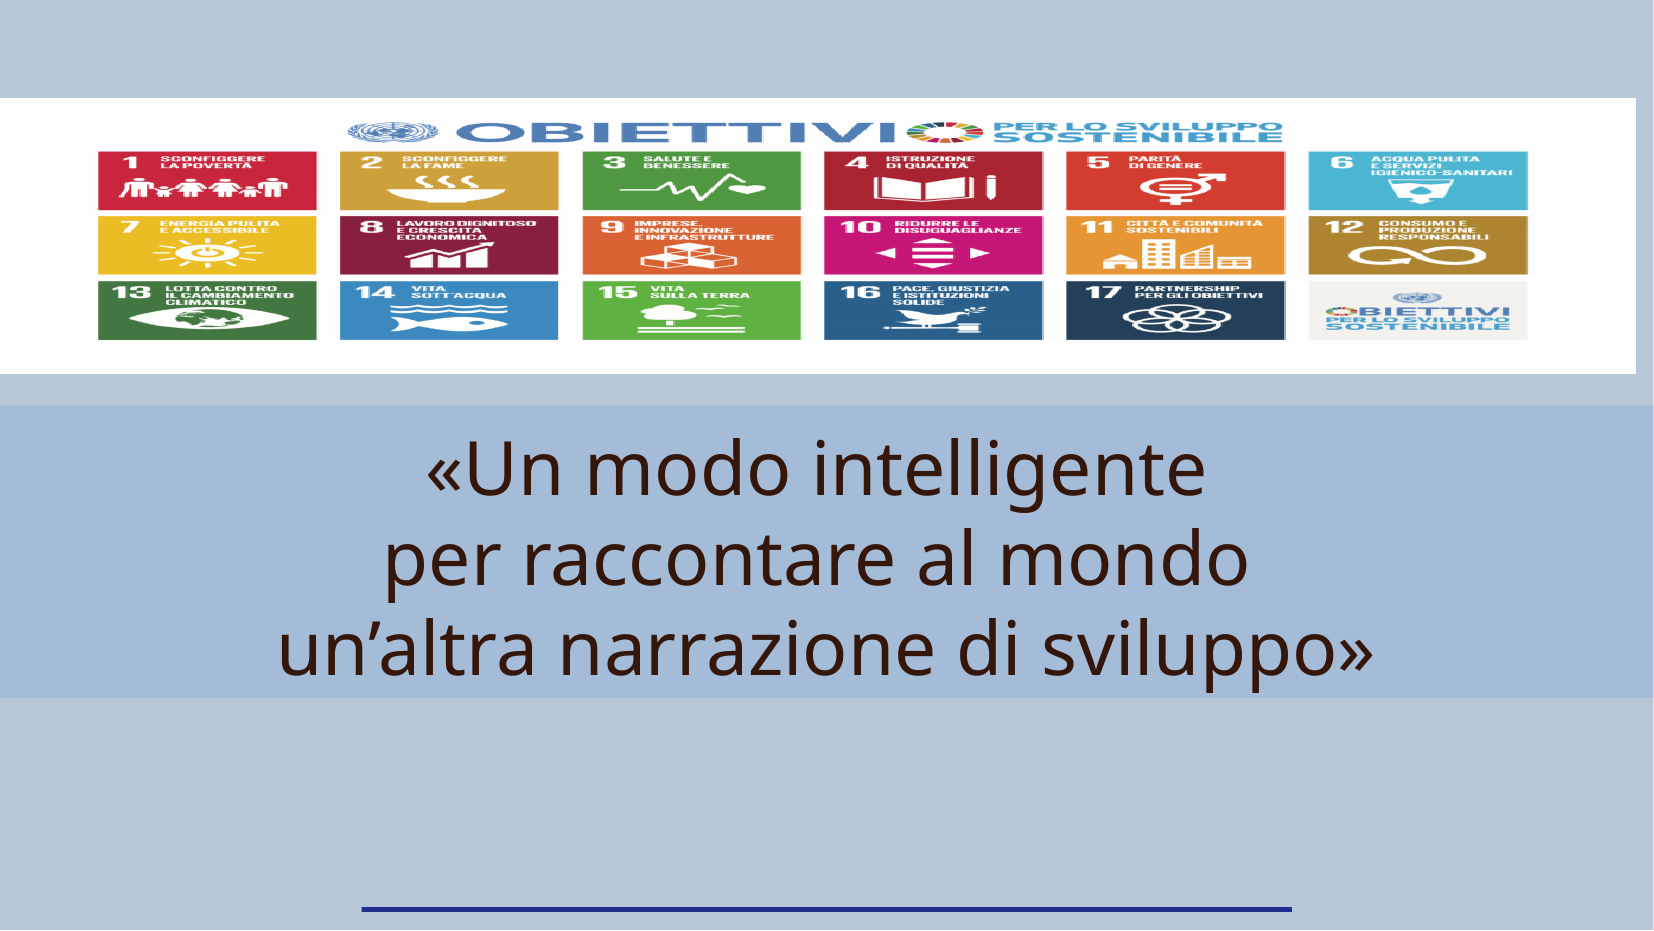

«Un modo intelligente
per raccontare al mondo
un’altra narrazione di sviluppo»